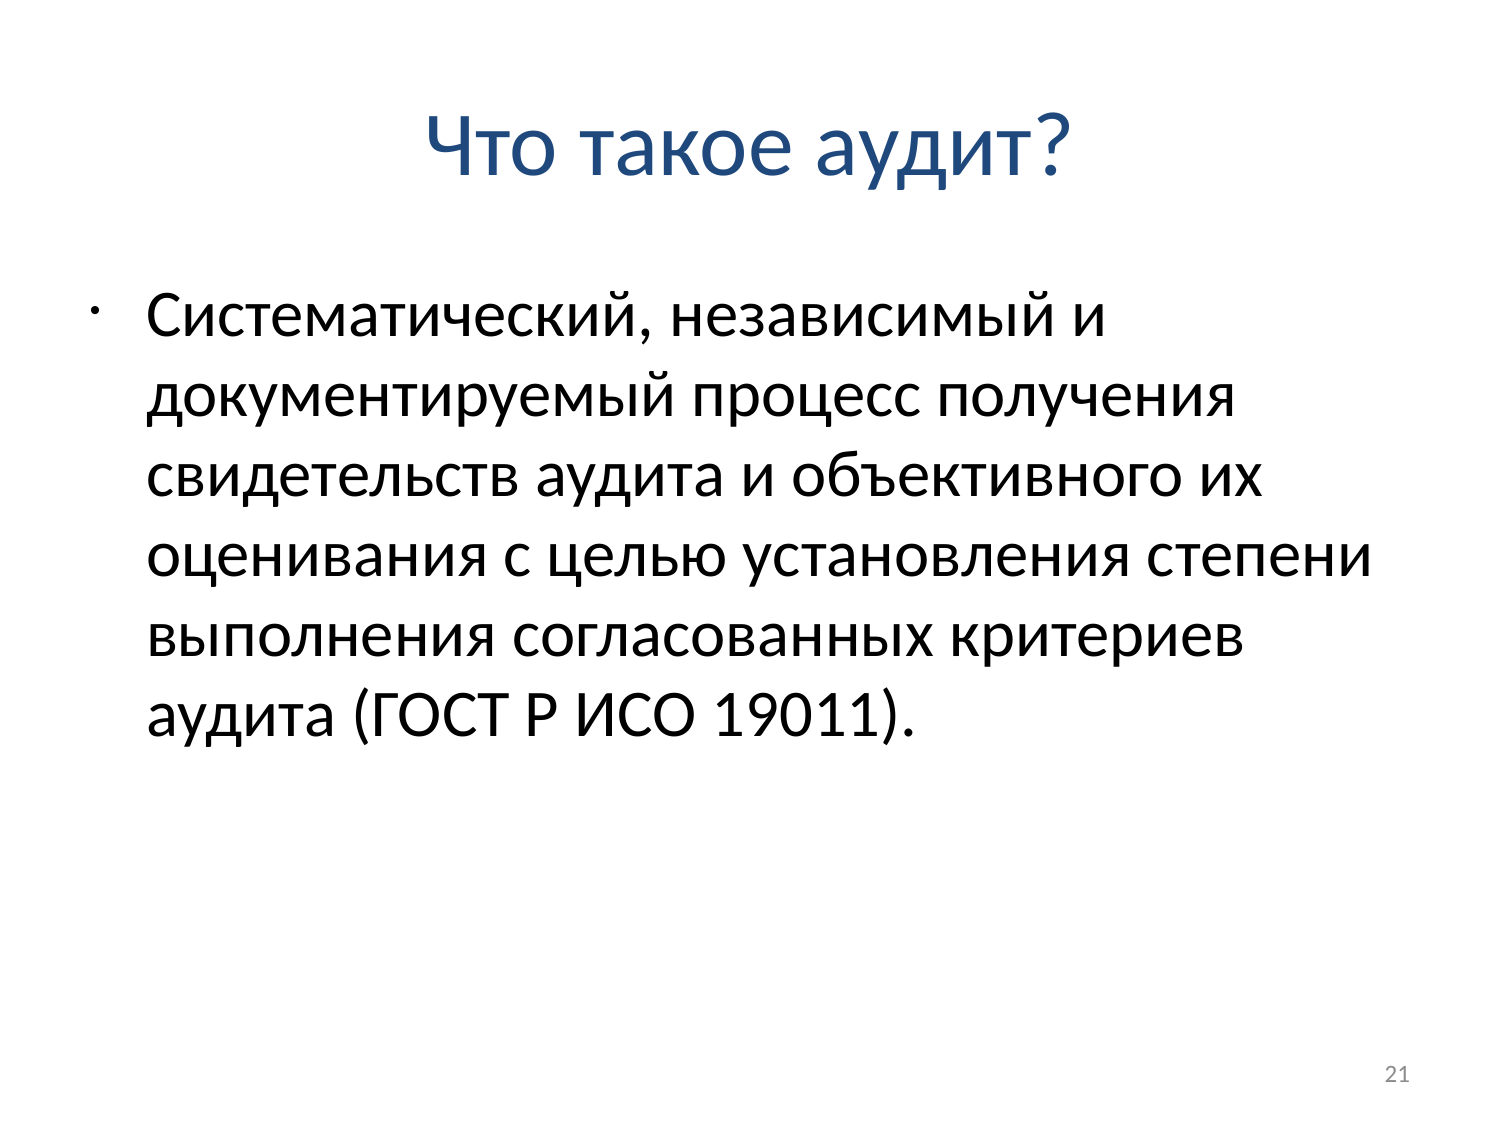

Что такое аудит?
Систематический, независимый и документируемый процесс получения свидетельств аудита и объективного их оценивания с целью установления степени выполнения согласованных критериев аудита (ГОСТ Р ИСО 19011).